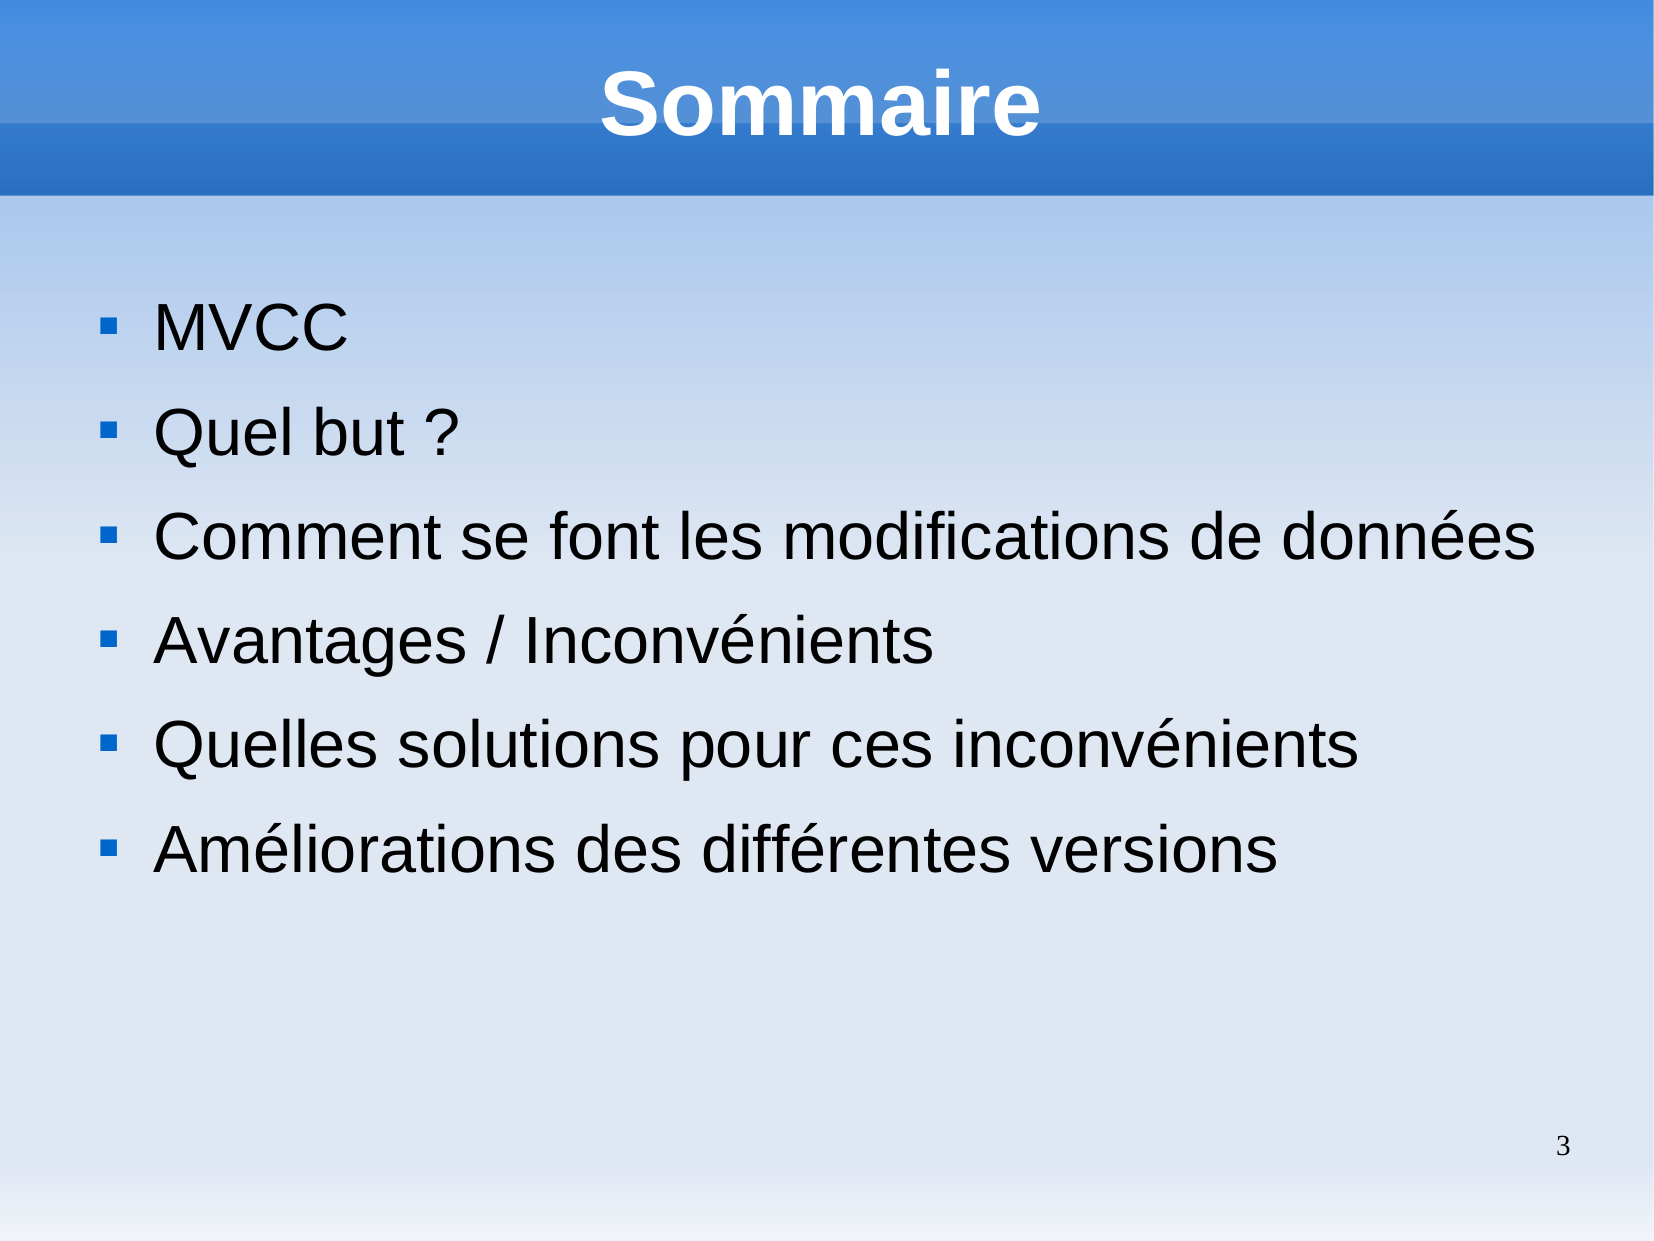

# Sommaire
MVCC
Quel but ?
Comment se font les modifications de données
Avantages / Inconvénients
Quelles solutions pour ces inconvénients
Améliorations des différentes versions
3